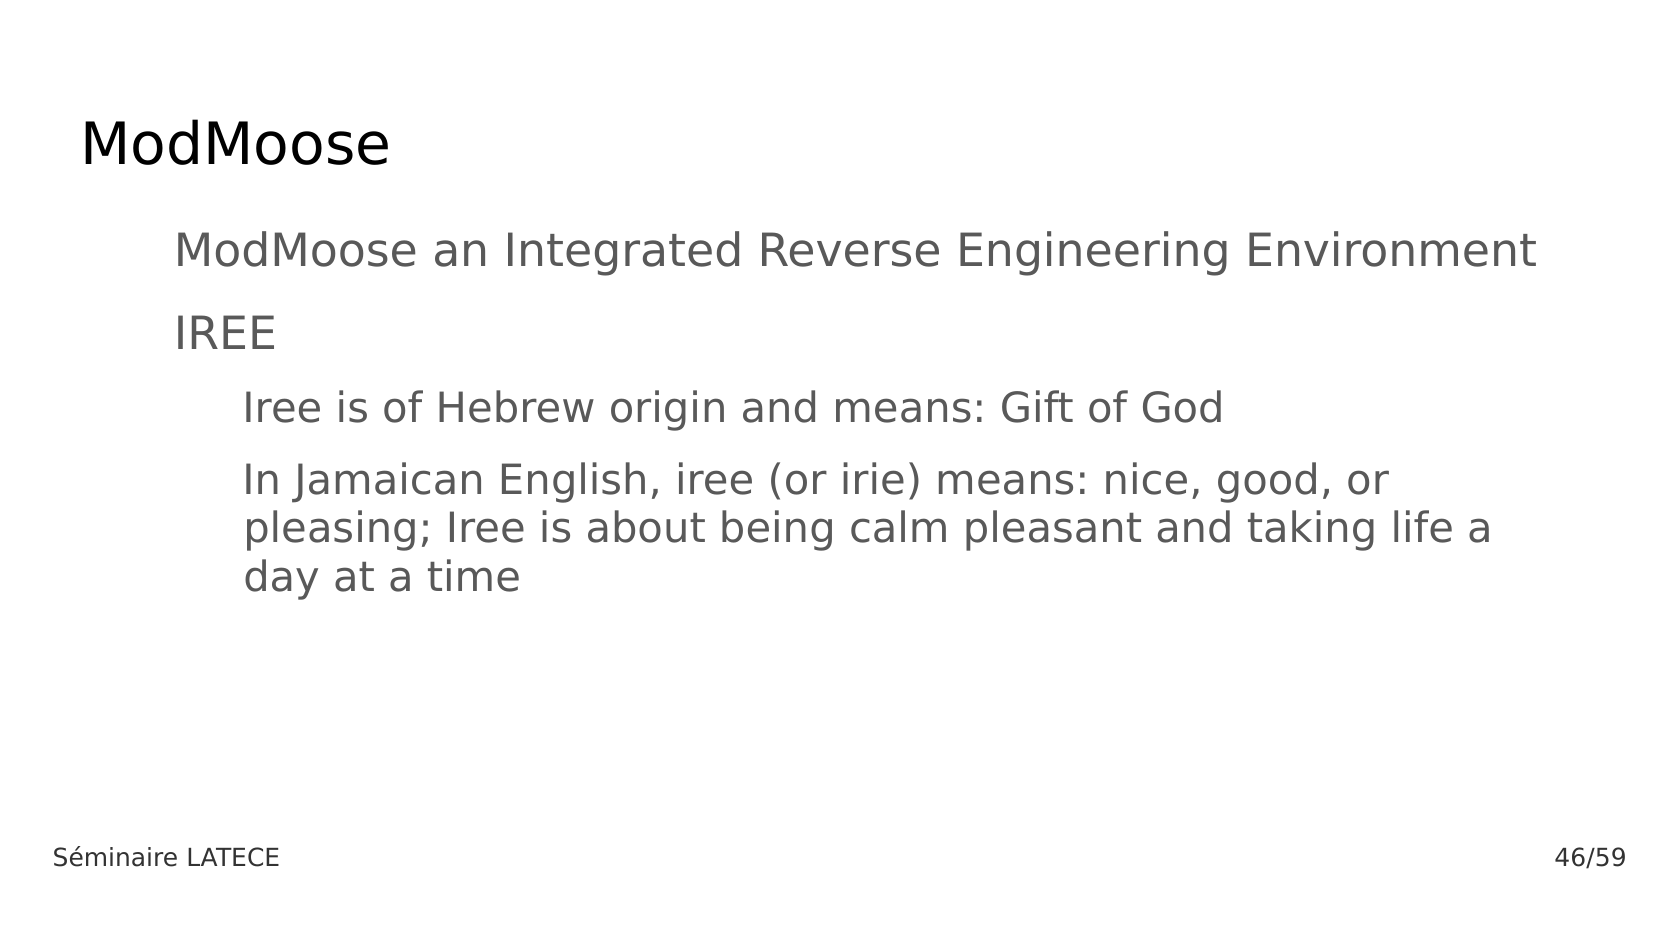

# ModMoose
ModMoose an Integrated Reverse Engineering Environment
IREE
Iree is of Hebrew origin and means: Gift of God
In Jamaican English, iree (or irie) means: nice, good, or pleasing; Iree is about being calm pleasant and taking life a day at a time